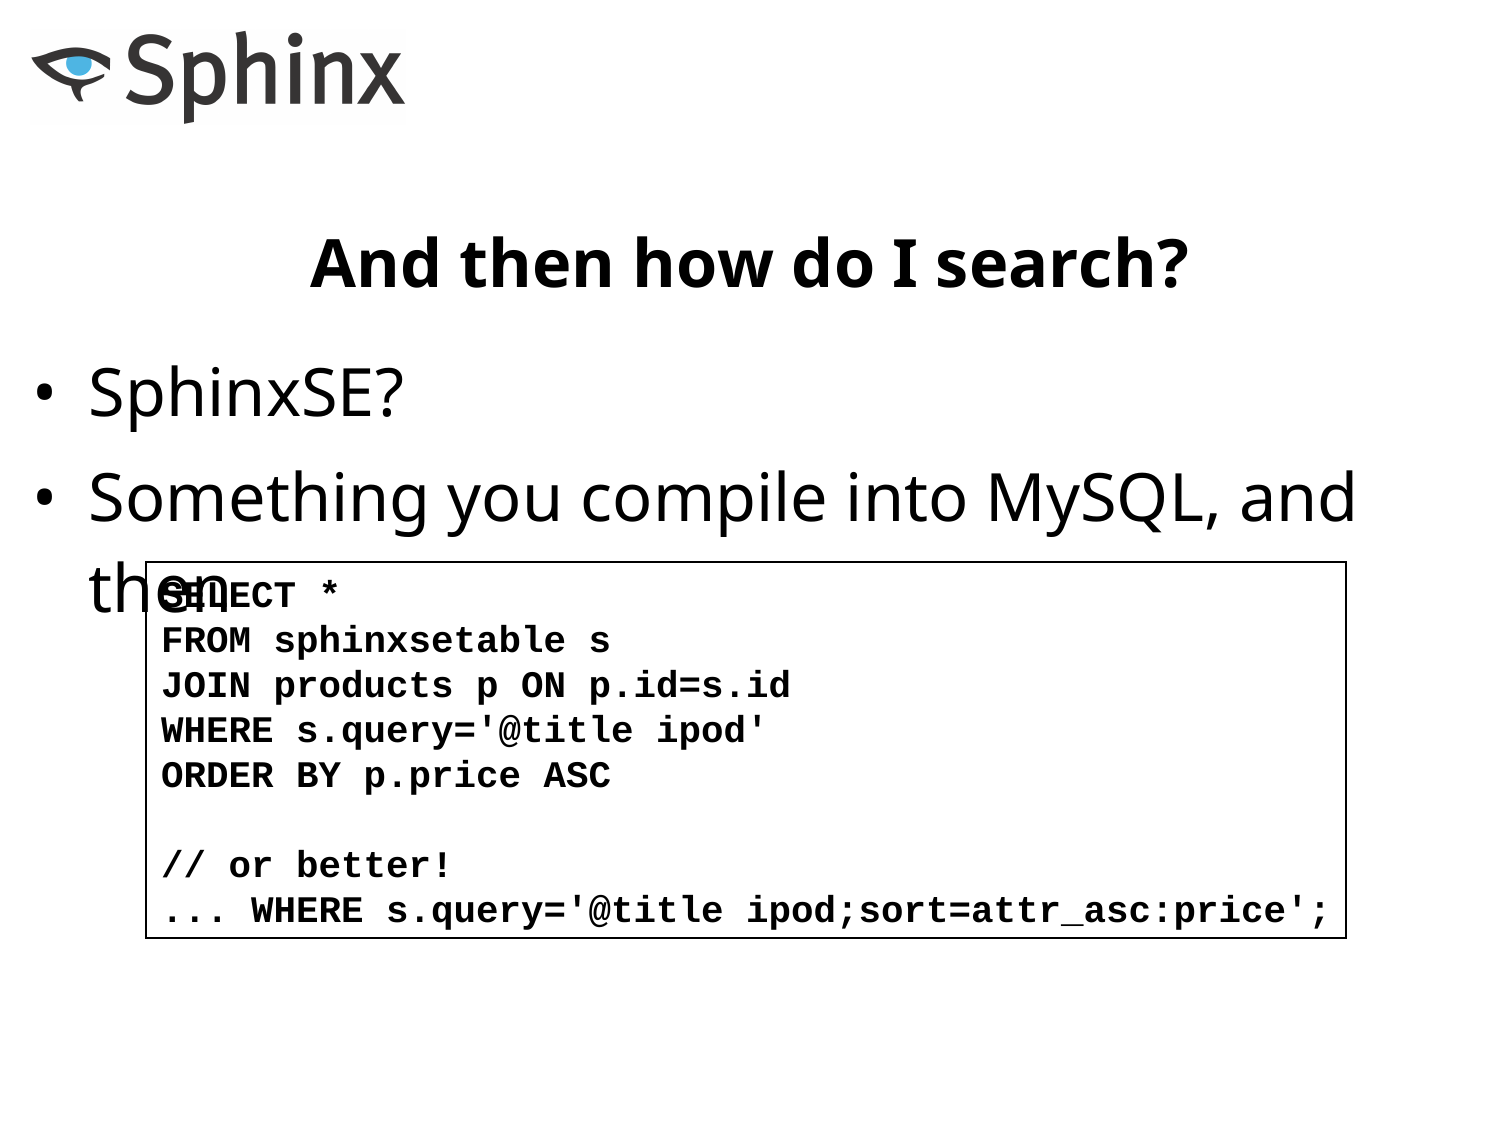

# And then how do I search?
SphinxSE?
Something you compile into MySQL, and then
SELECT *
FROM sphinxsetable s
JOIN products p ON p.id=s.id
WHERE s.query='@title ipod'
ORDER BY p.price ASC
// or better!
... WHERE s.query='@title ipod;sort=attr_asc:price';